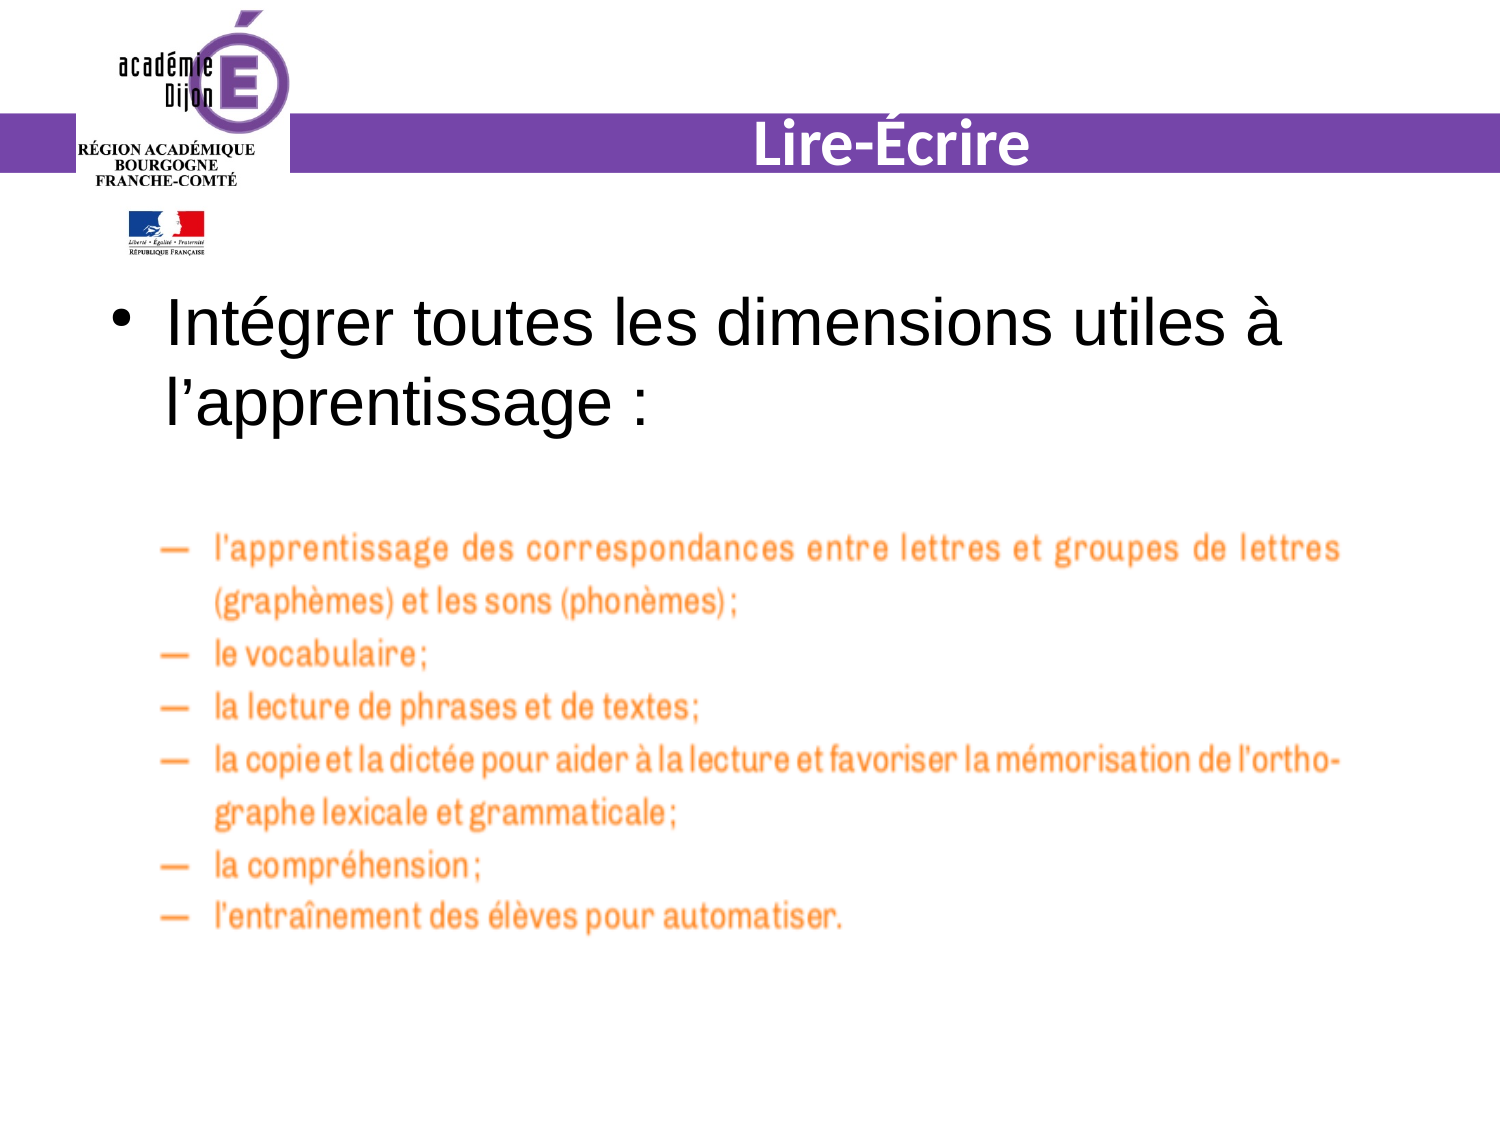

# Lire-Écrire
Intégrer toutes les dimensions utiles à l’apprentissage :